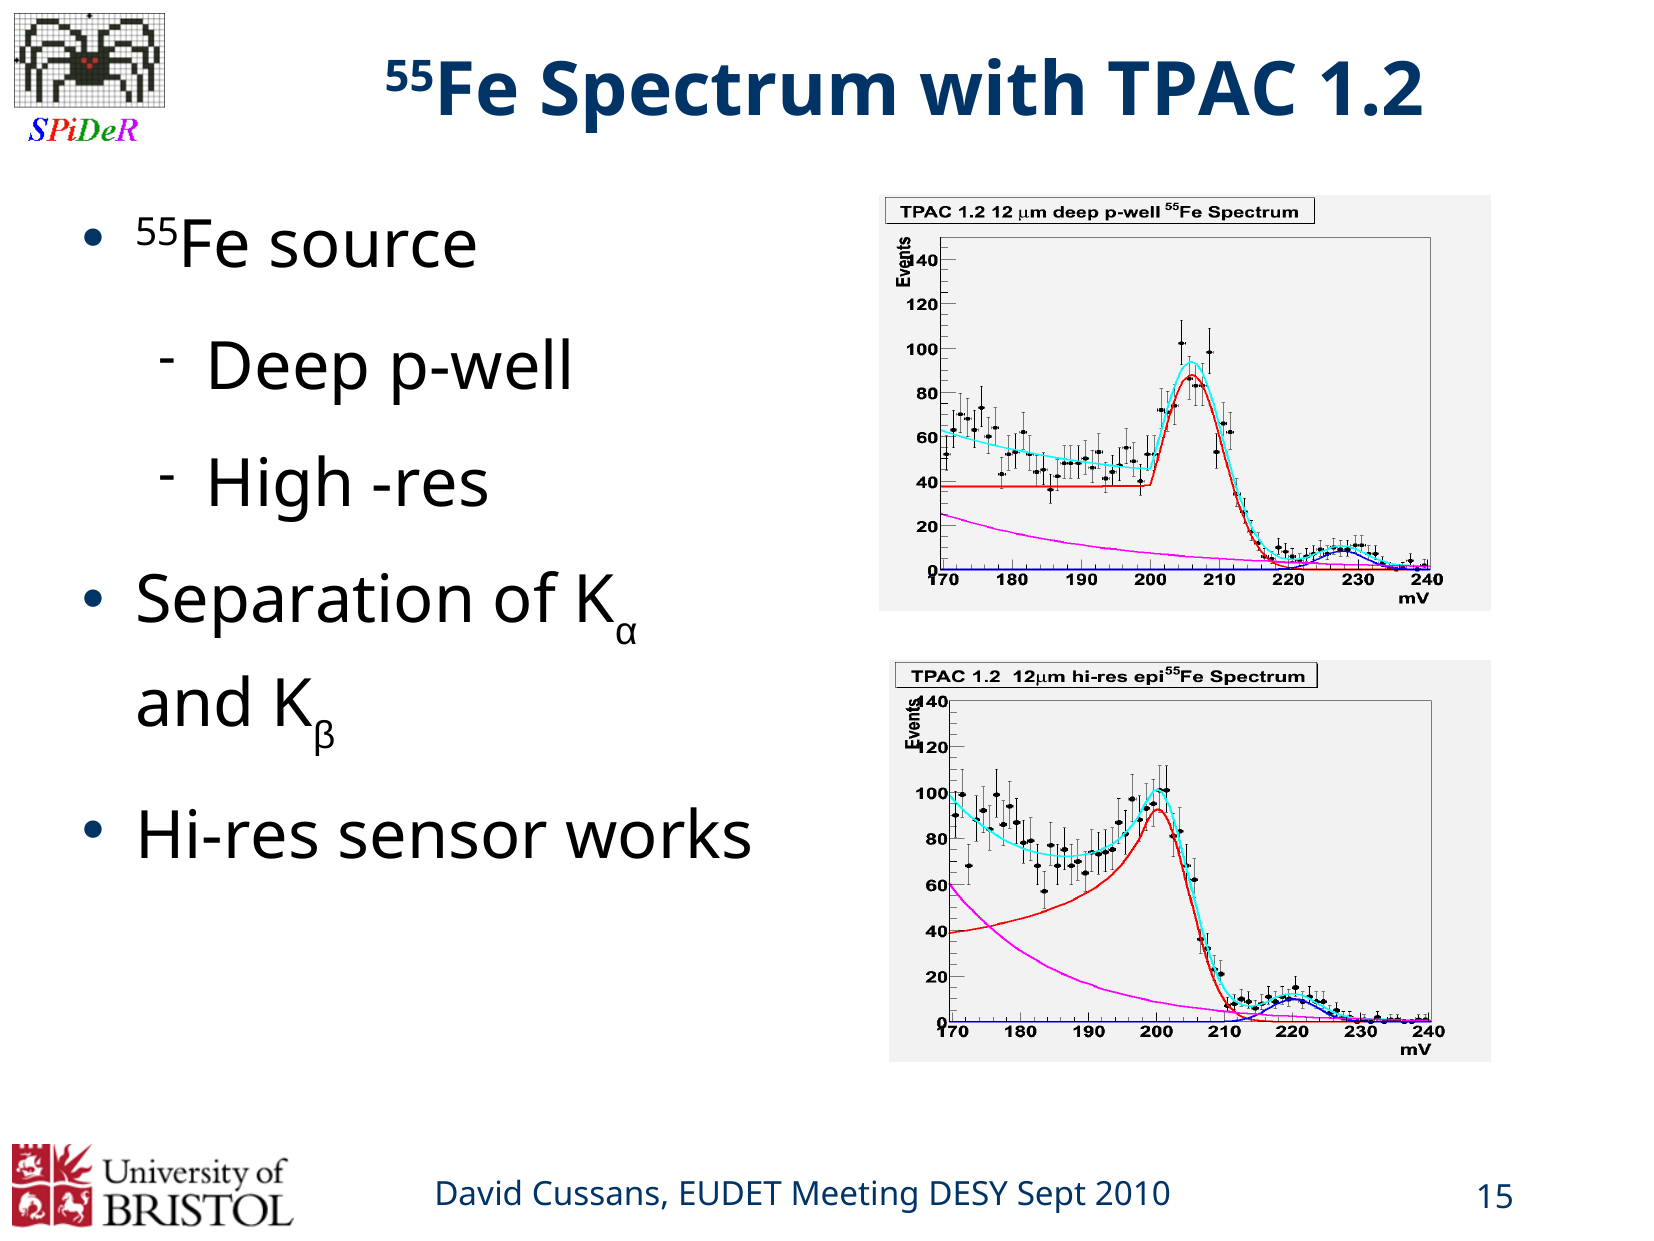

# 55Fe Spectrum with TPAC 1.2
55Fe source
Deep p-well
High -res
Separation of Kα and Kβ
Hi-res sensor works